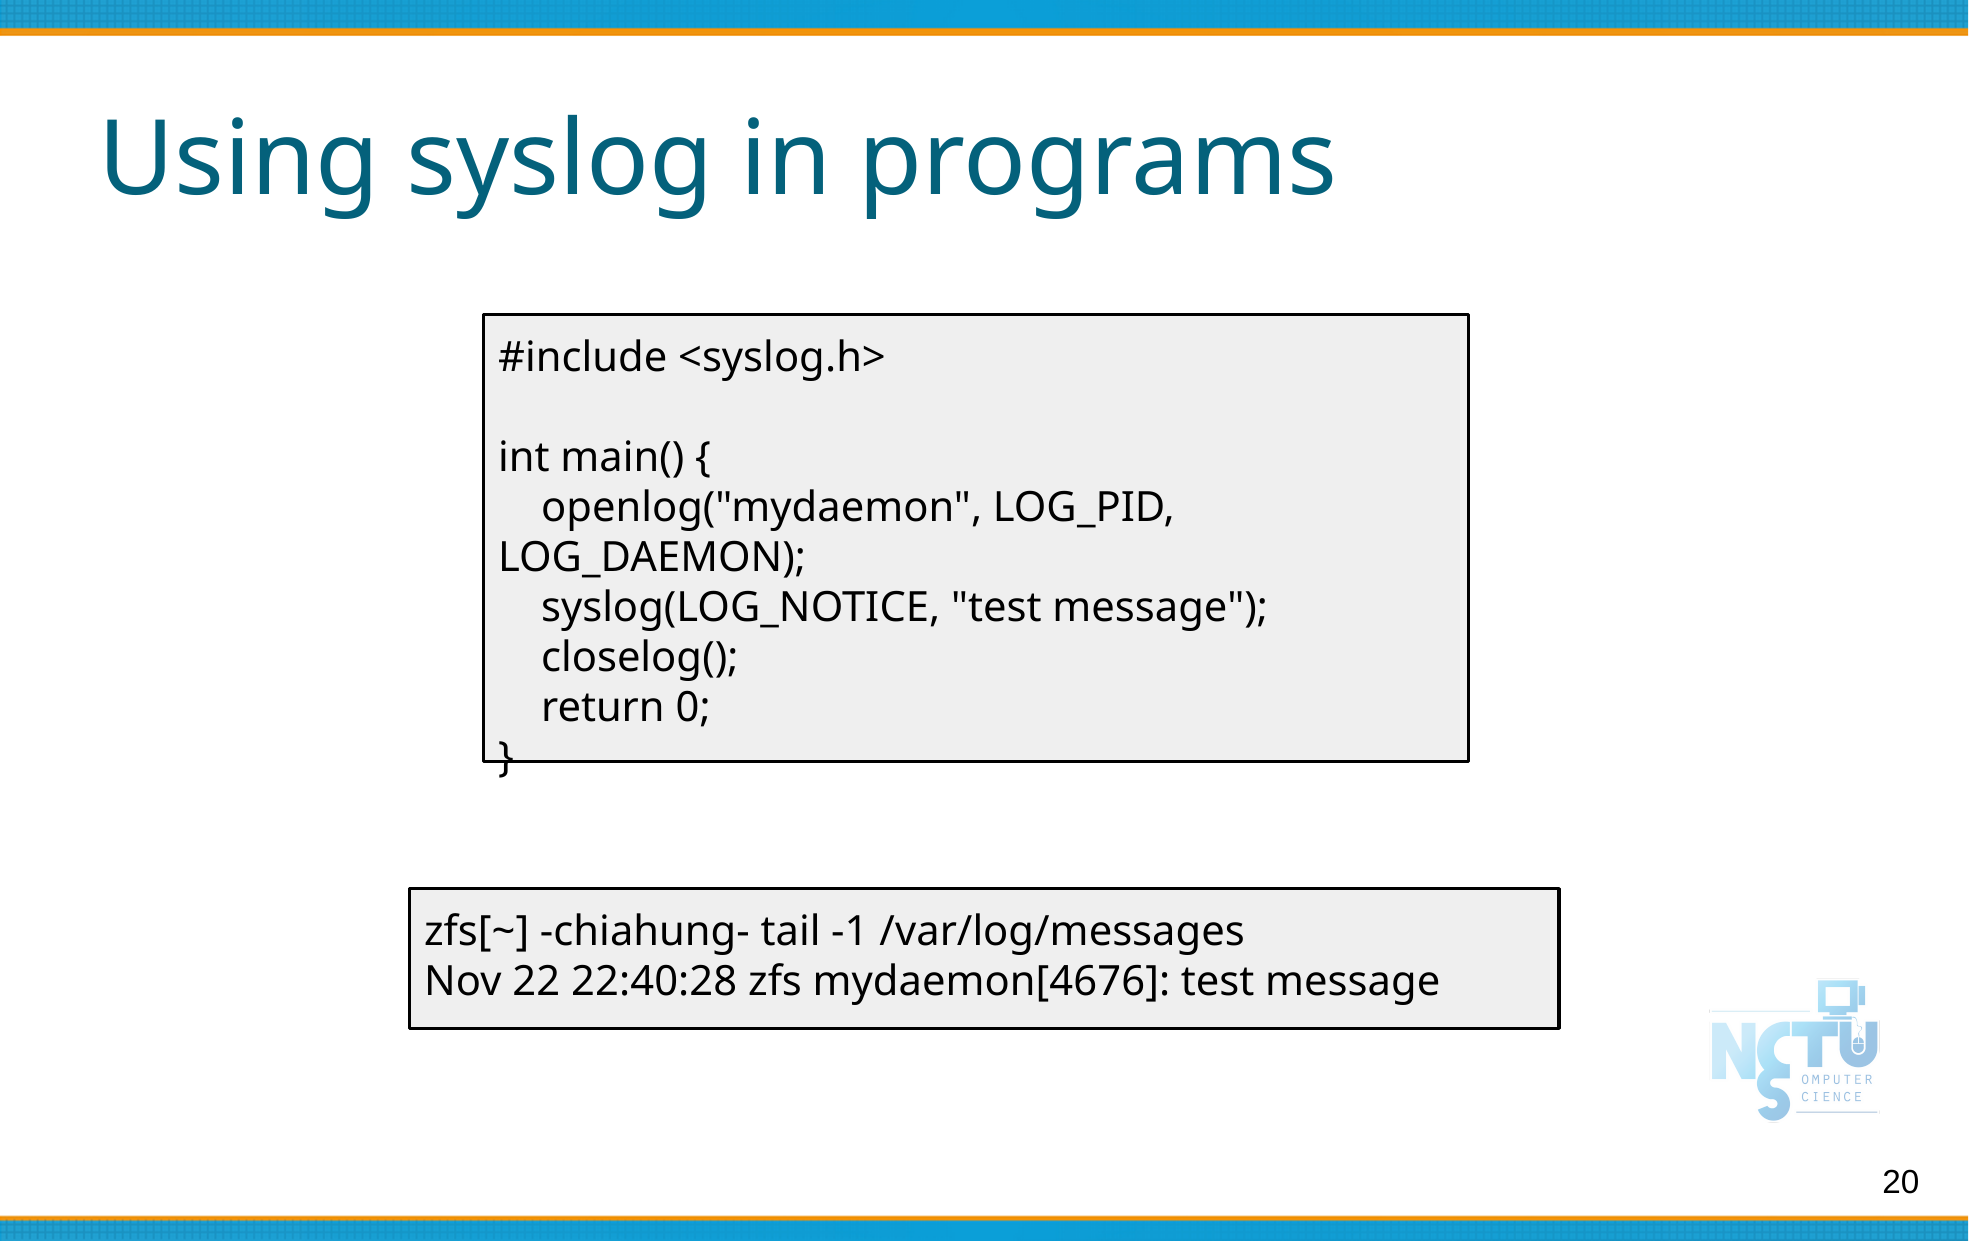

# Using syslog in programs
#include <syslog.h>
int main() {
 openlog("mydaemon", LOG_PID, LOG_DAEMON);
 syslog(LOG_NOTICE, "test message");
 closelog();
 return 0;
}
zfs[~] -chiahung- tail -1 /var/log/messages
Nov 22 22:40:28 zfs mydaemon[4676]: test message